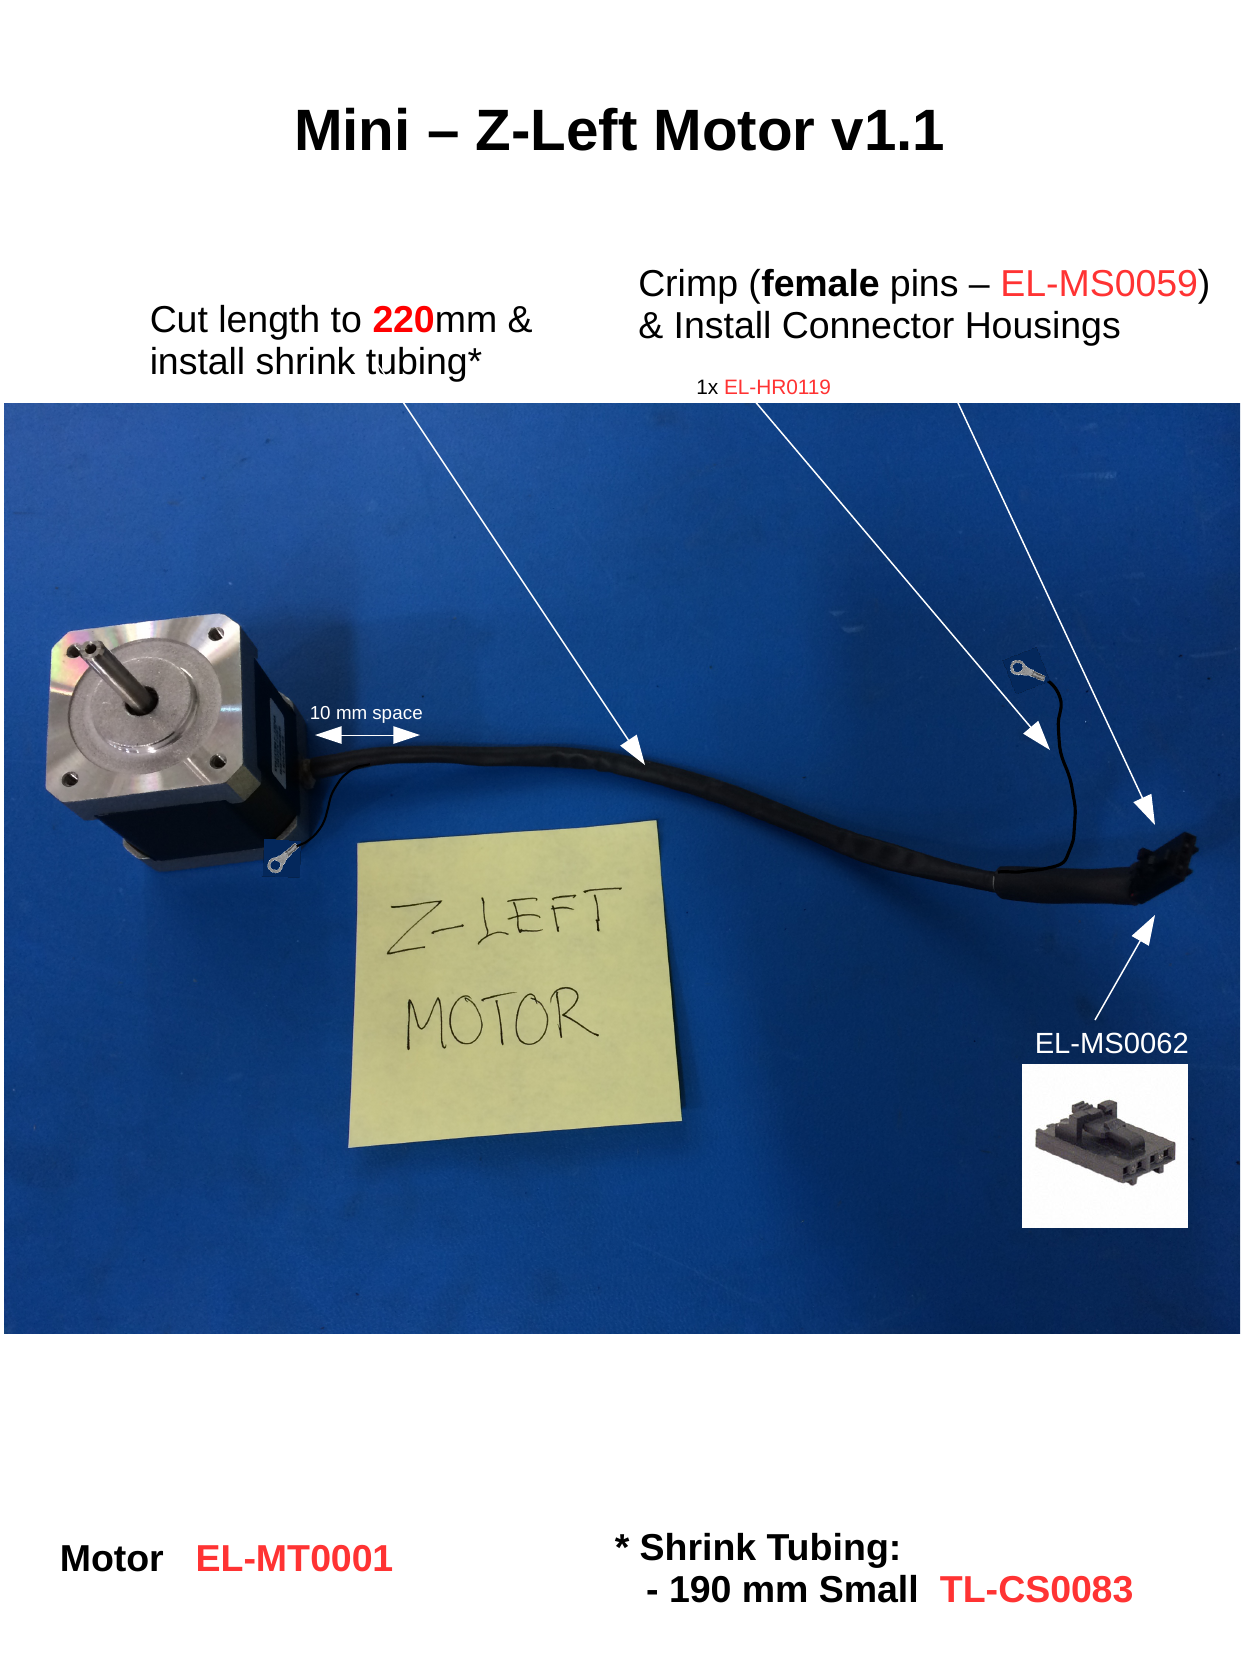

# Mini – Z-Left Motor v1.1
Crimp (female pins – EL-MS0059) & Install Connector Housings
Cut length to 220mm & install shrink tubing*
1x EL-HR0119
10 mm space
EL-MS0062
* Shrink Tubing:
 - 190 mm Small TL-CS0083
Motor EL-MT0001